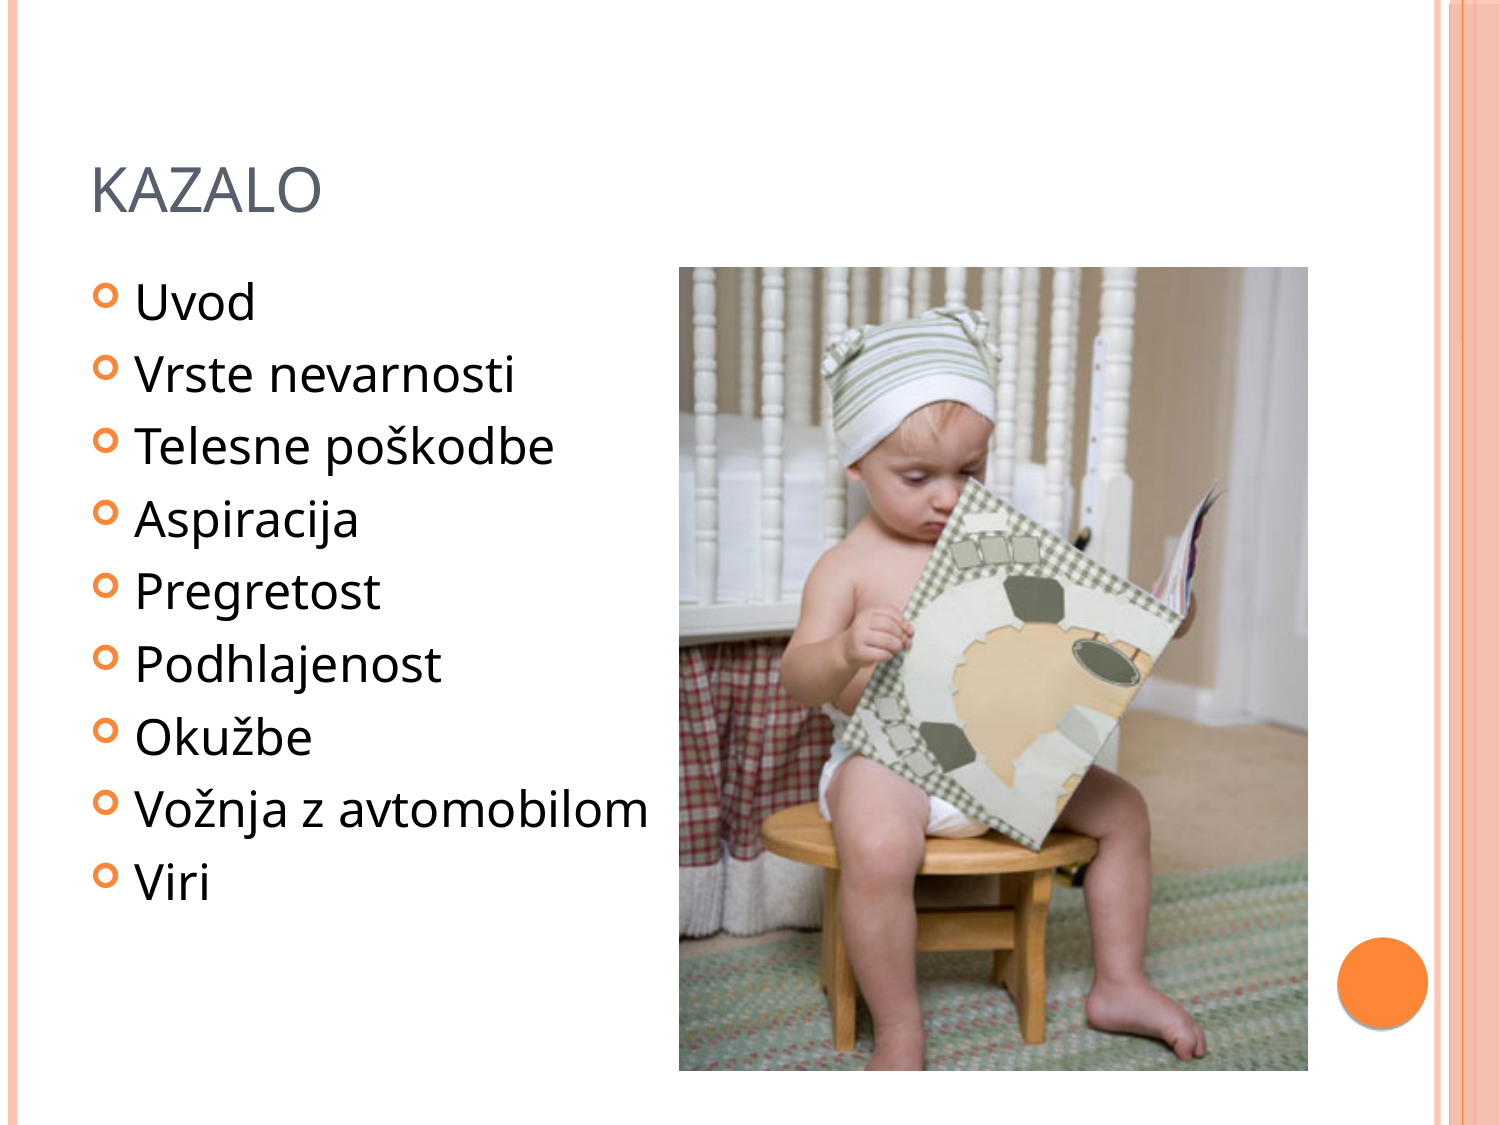

# KAZALO
Uvod
Vrste nevarnosti
Telesne poškodbe
Aspiracija
Pregretost
Podhlajenost
Okužbe
Vožnja z avtomobilom
Viri